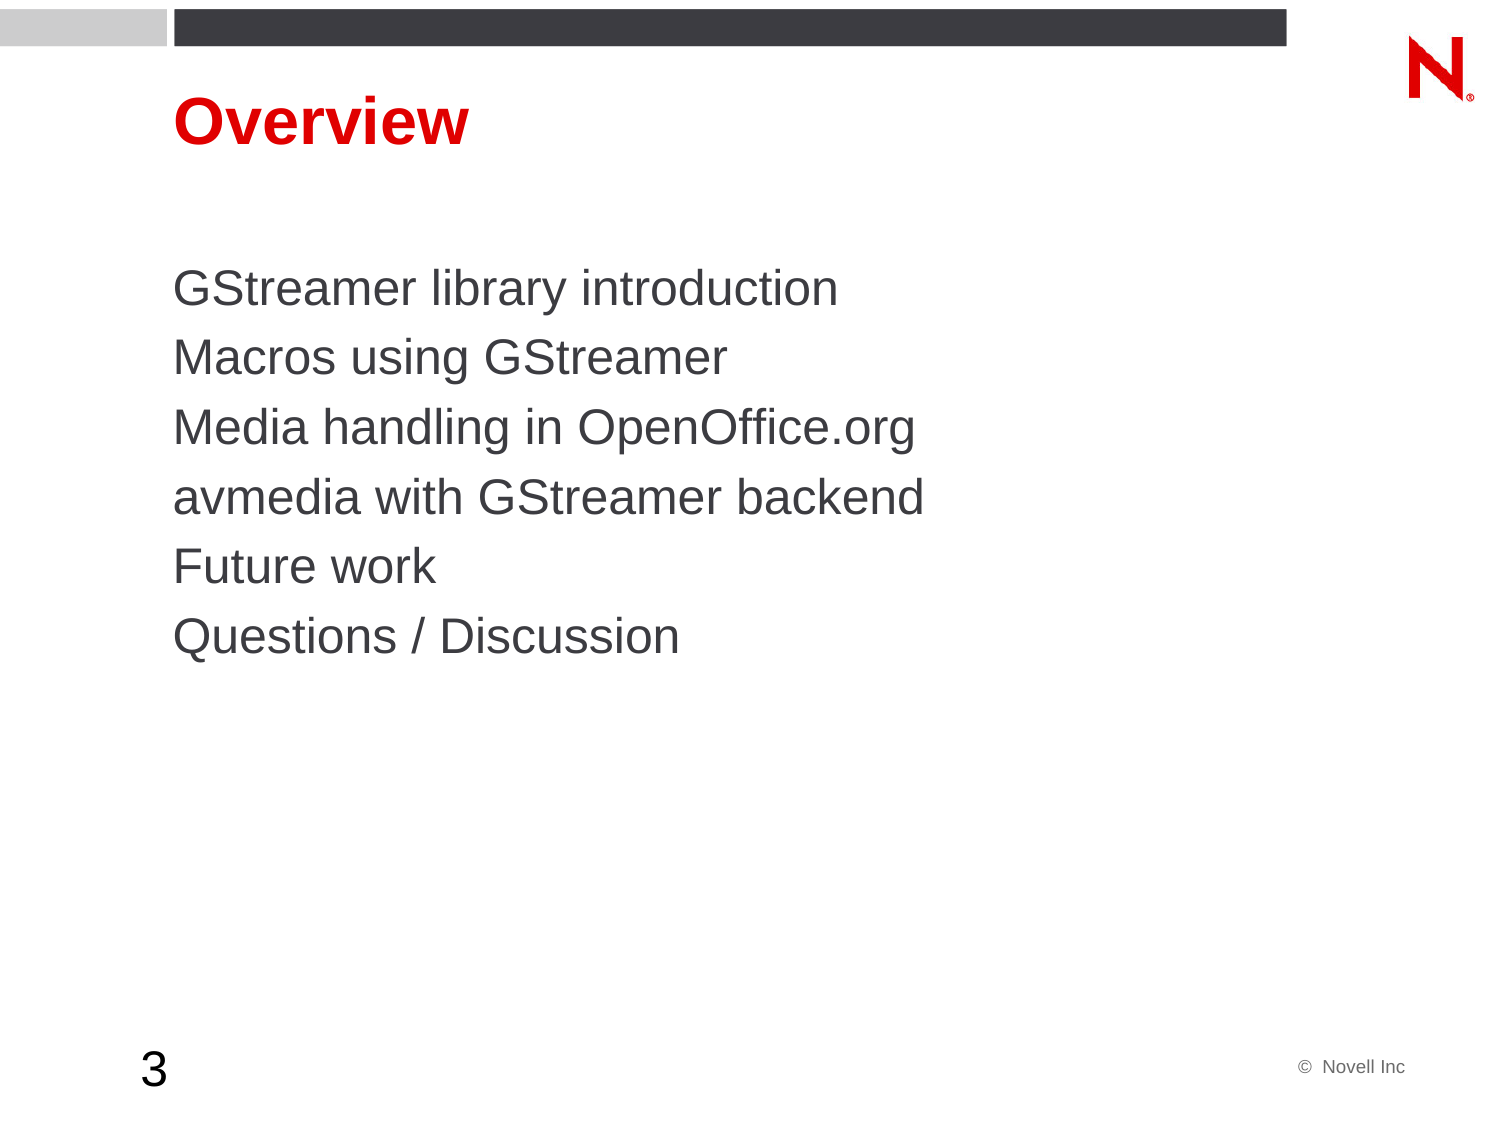

# Overview
GStreamer library introduction
Macros using GStreamer
Media handling in OpenOffice.org
avmedia with GStreamer backend
Future work
Questions / Discussion